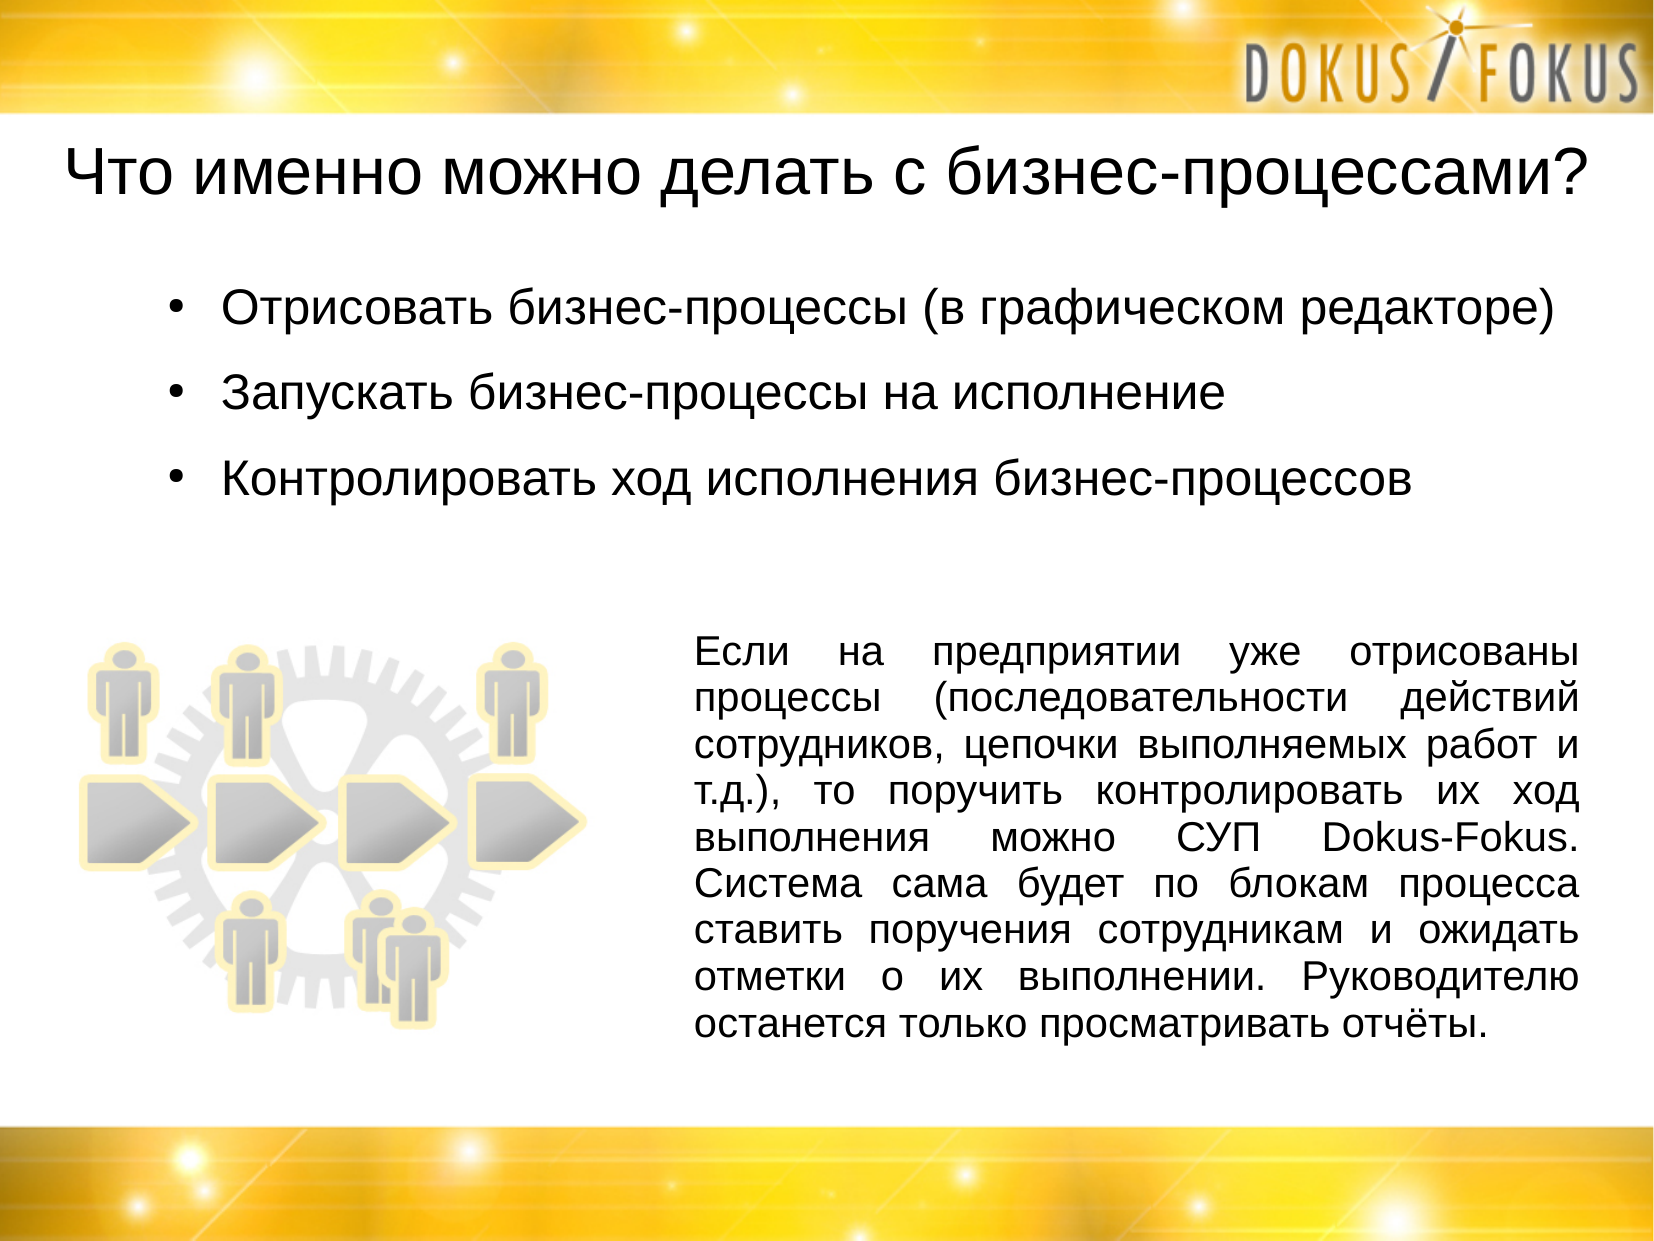

# Что именно можно делать с бизнес-процессами?
Отрисовать бизнес-процессы (в графическом редакторе)
Запускать бизнес-процессы на исполнение
Контролировать ход исполнения бизнес-процессов
Если на предприятии уже отрисованы процессы (последовательности действий сотрудников, цепочки выполняемых работ и т.д.), то поручить контролировать их ход выполнения можно СУП Dokus-Fokus. Система сама будет по блокам процесса ставить поручения сотрудникам и ожидать отметки о их выполнении. Руководителю останется только просматривать отчёты.